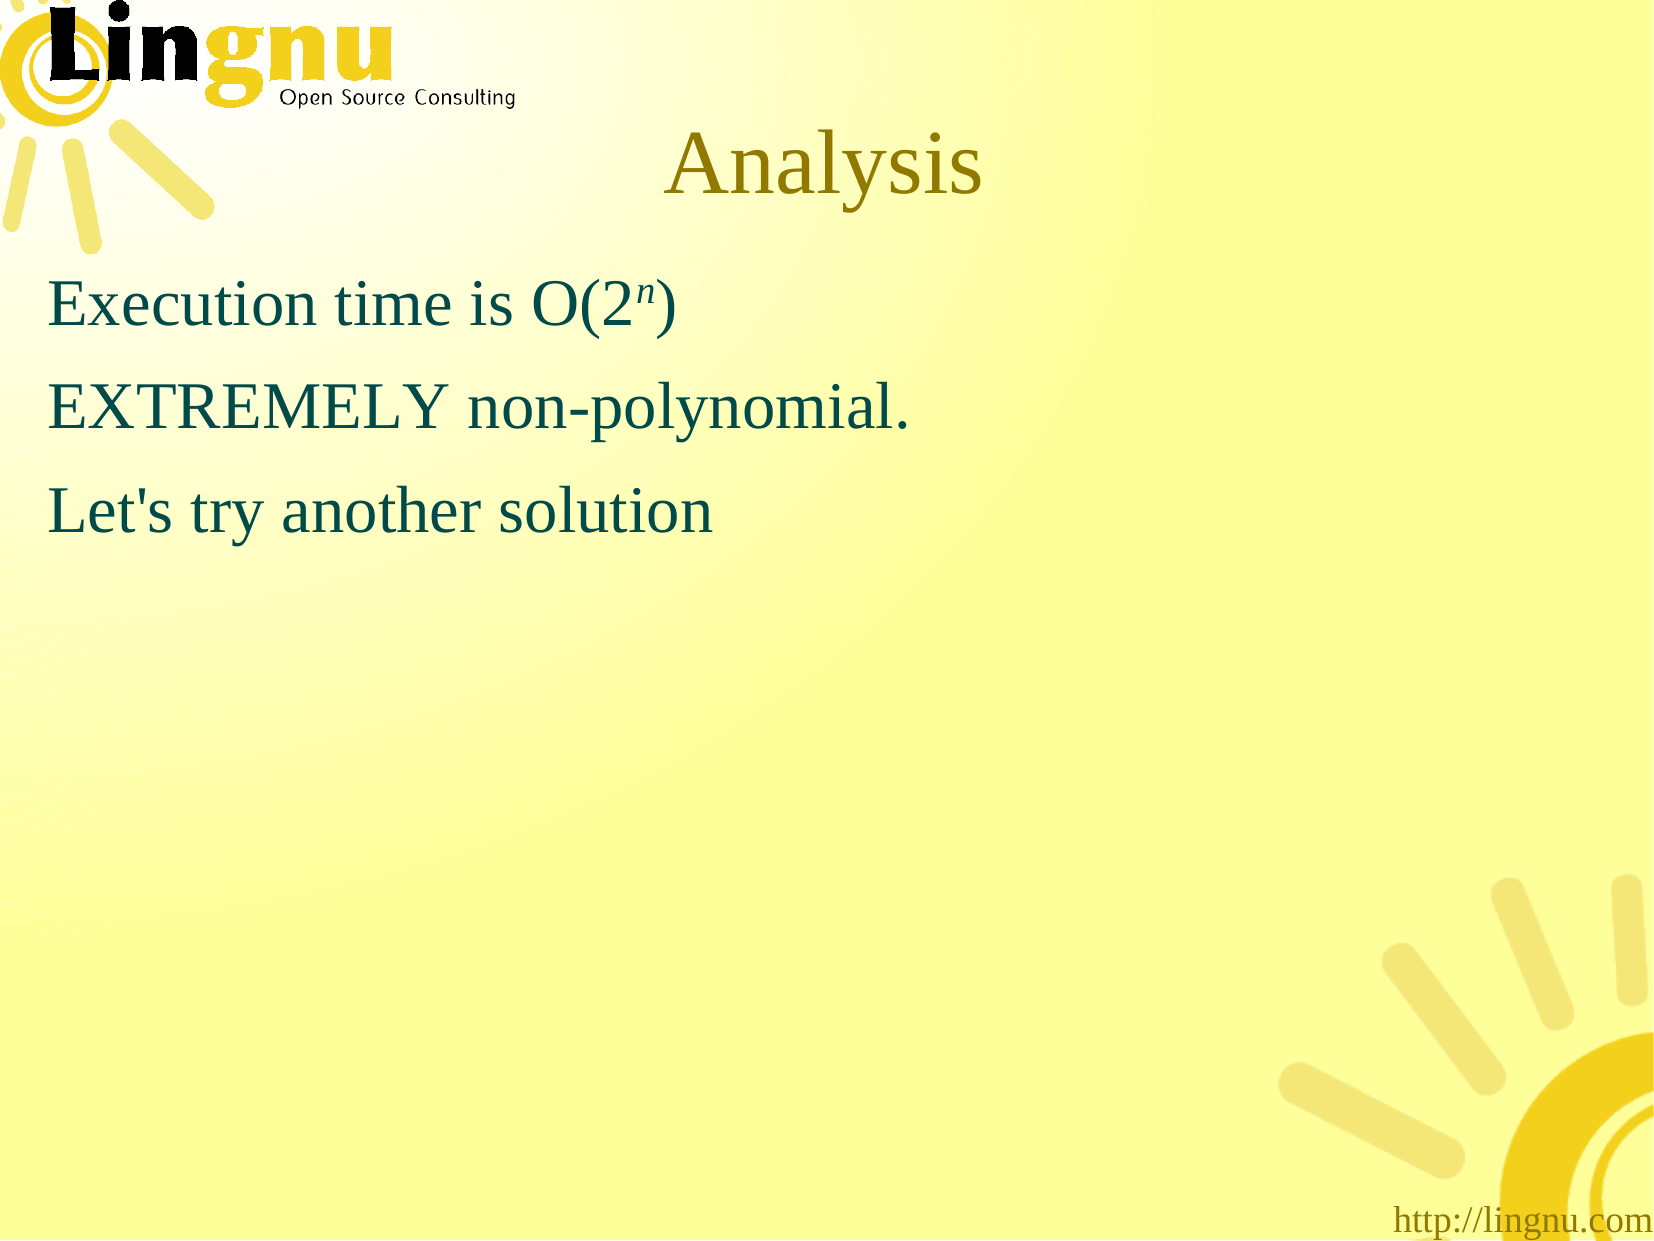

# Analysis
Execution time is O(2n)
EXTREMELY non-polynomial.
Let's try another solution